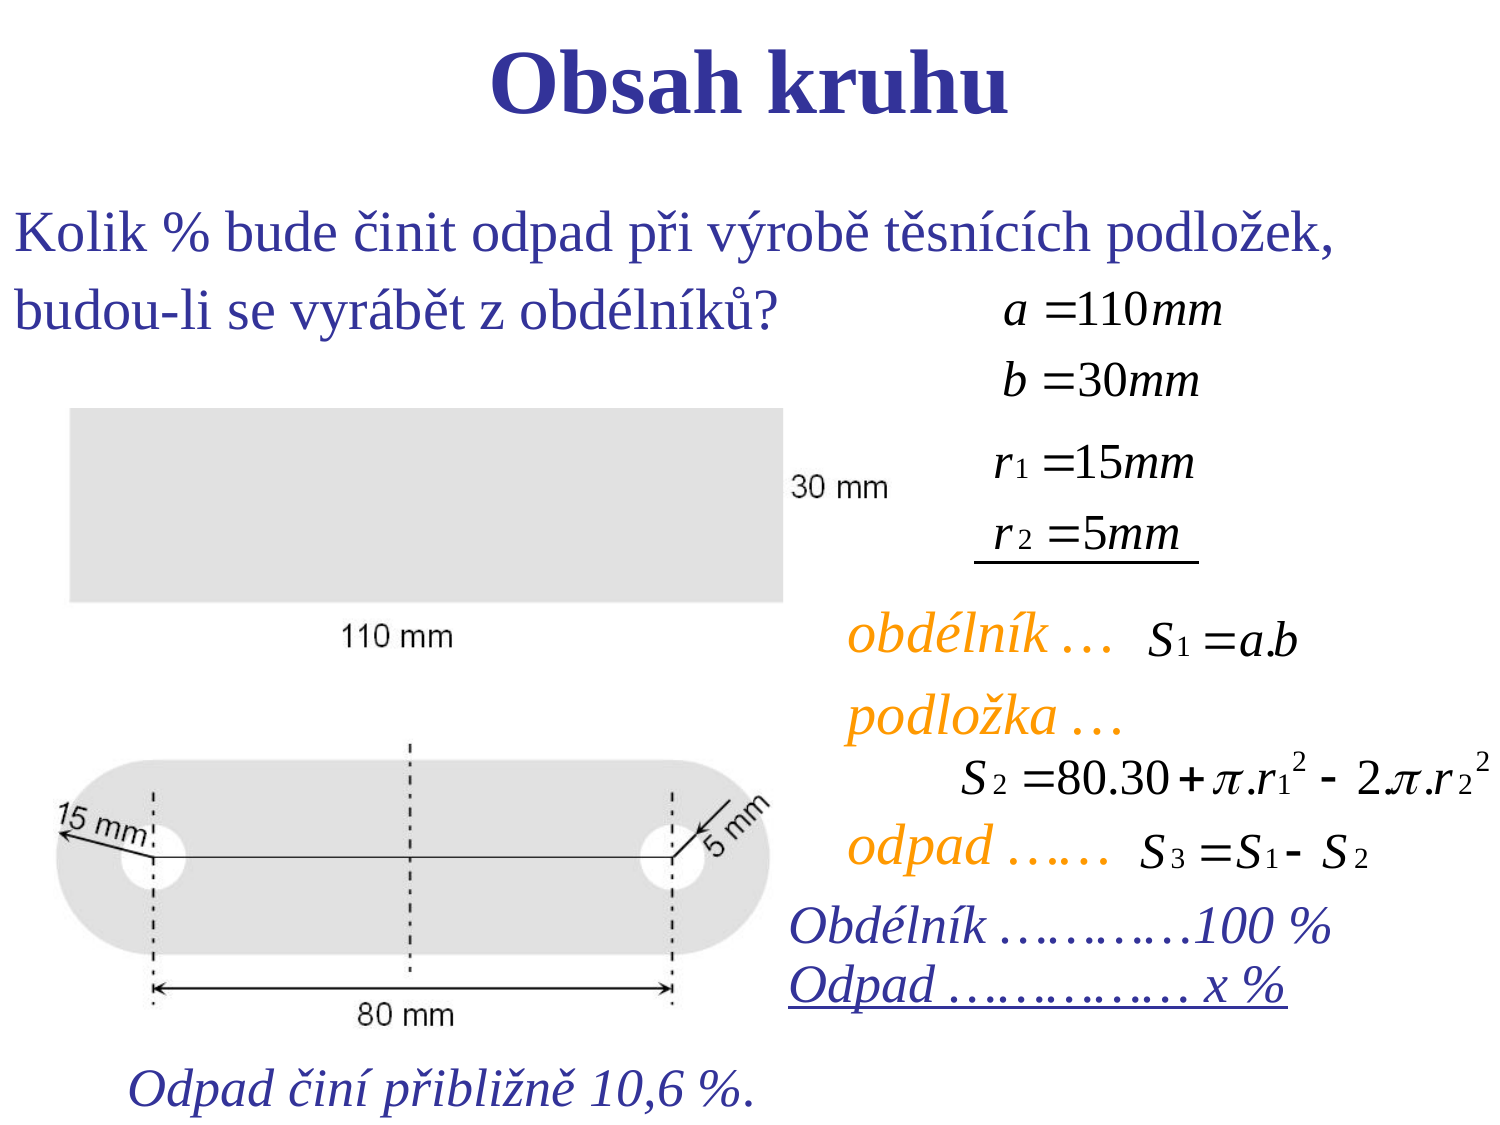

Obsah kruhu
Kolik % bude činit odpad při výrobě těsnících podložek, budou-li se vyrábět z obdélníků?
obdélník …
podložka …
odpad ……
Obdélník …………100 %
Odpad …………… x %
Odpad činí přibližně 10,6 %.